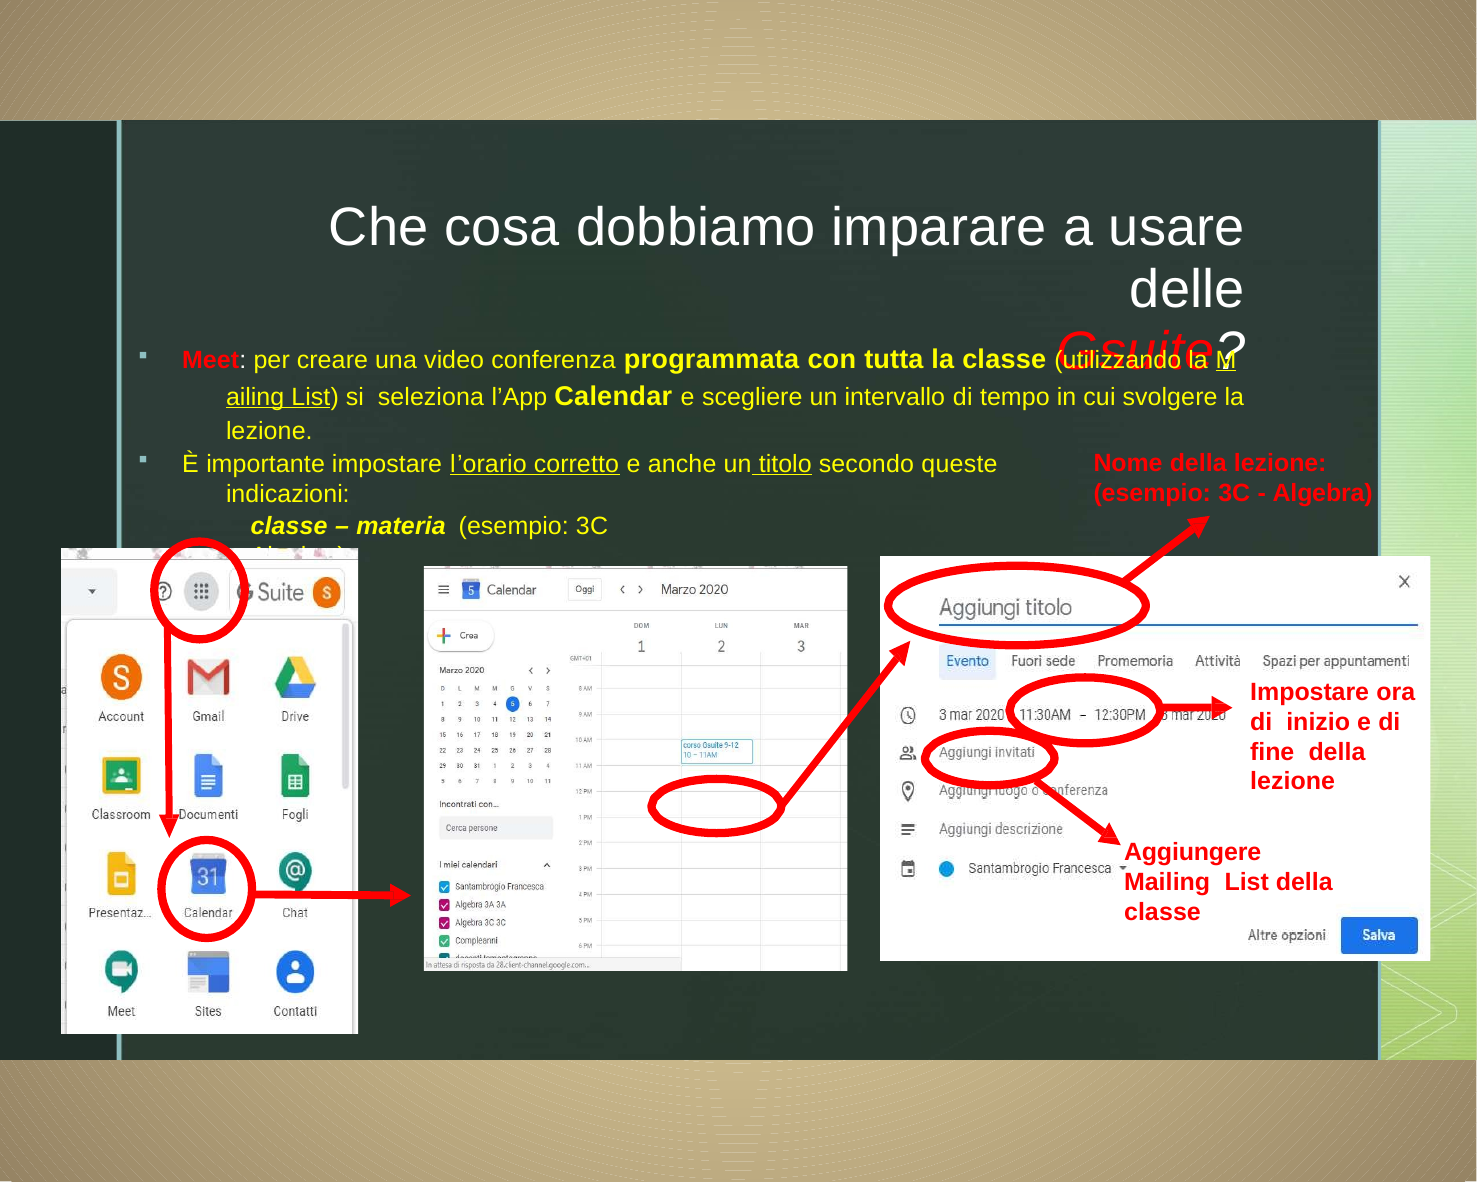

# Che cosa dobbiamo imparare a usare delle
Gsuite?
Meet: per creare una video conferenza programmata con tutta la classe (utilizzando la M ailing List) si seleziona l’App Calendar e scegliere un intervallo di tempo in cui svolgere la lezione.
Nome della lezione: (esempio: 3C - Algebra)
È importante impostare l ’orario corretto e anche un titolo secondo queste indicazioni:
classe – materia	(esempio: 3C Algebra)
Impostare ora di inizio e di fine della lezione
Aggiungere Mailing List della classe